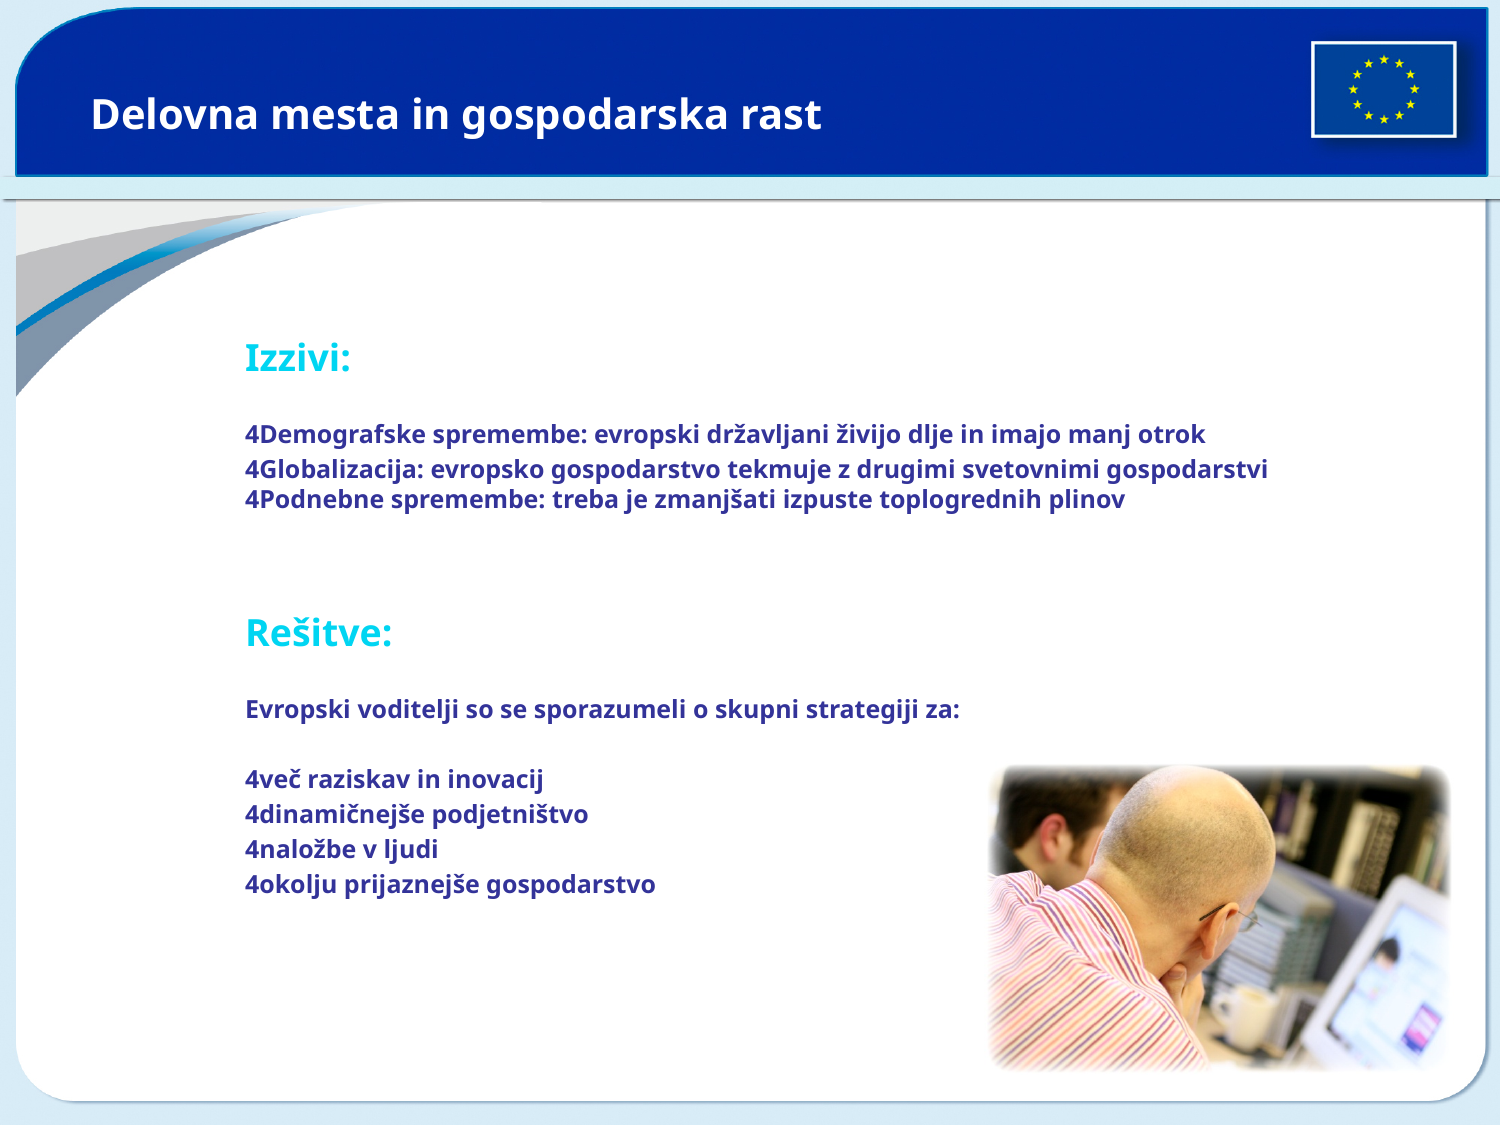

# Delovna mesta in gospodarska rast
Izzivi:
4Demografske spremembe: evropski državljani živijo dlje in imajo manj otrok
4Globalizacija: evropsko gospodarstvo tekmuje z drugimi svetovnimi gospodarstvi 4Podnebne spremembe: treba je zmanjšati izpuste toplogrednih plinov
Rešitve:
Evropski voditelji so se sporazumeli o skupni strategiji za:
4več raziskav in inovacij
4dinamičnejše podjetništvo
4naložbe v ljudi
4okolju prijaznejše gospodarstvo